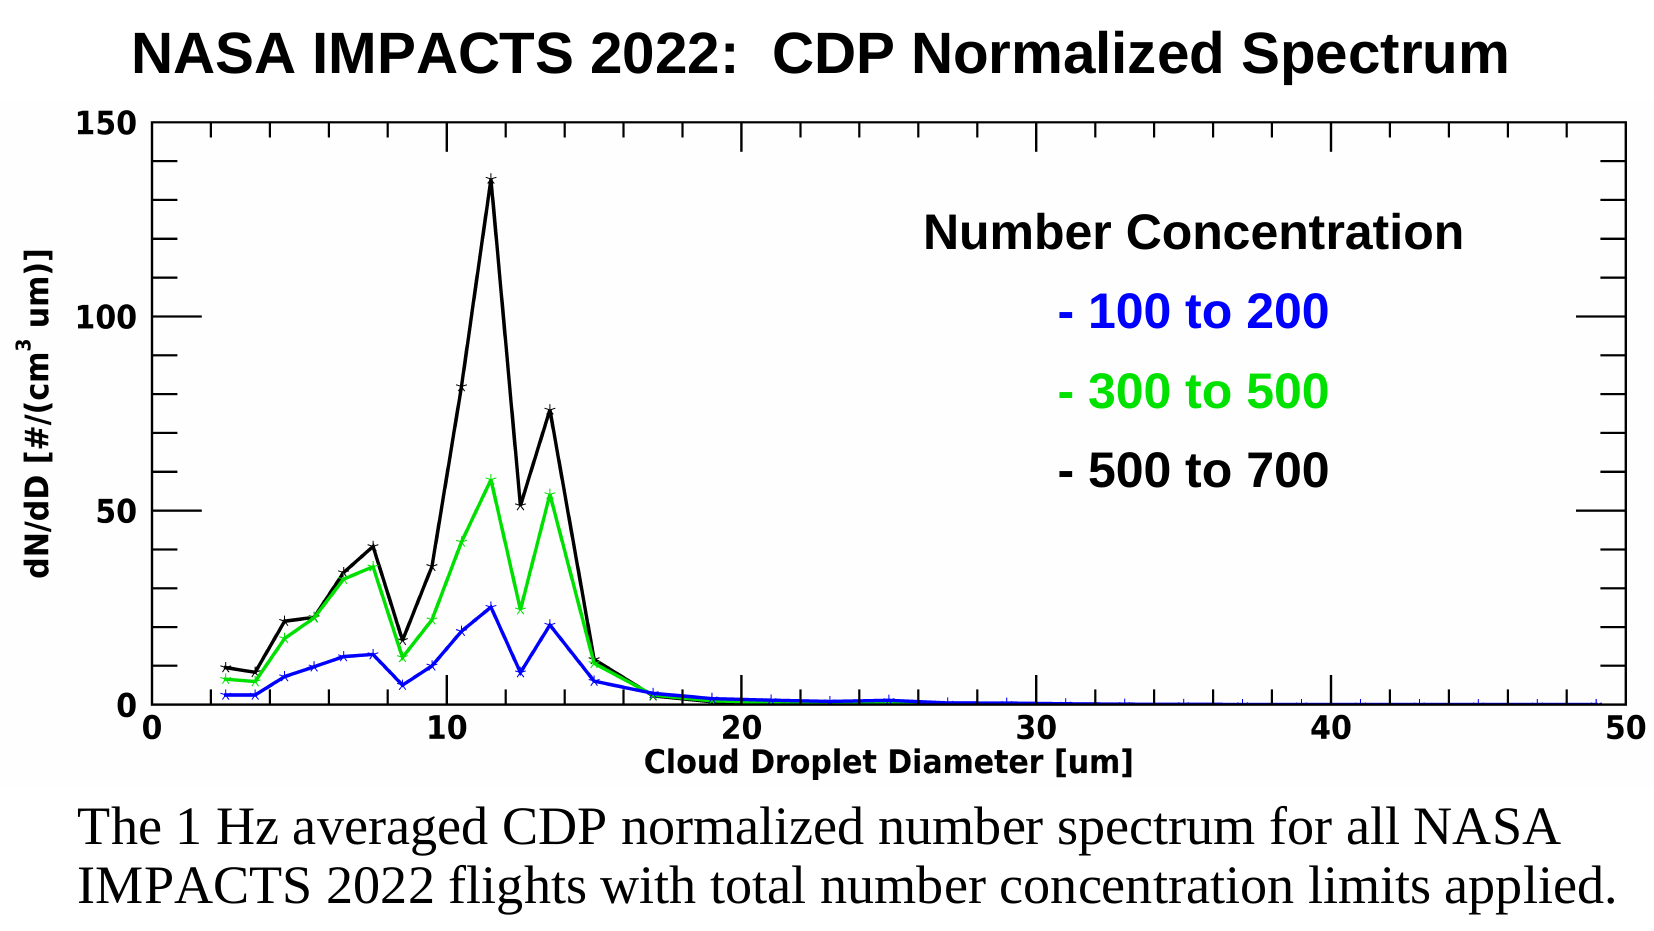

NASA IMPACTS 2022: CDP Normalized Spectrum
Number Concentration
- 100 to 200
- 300 to 500
- 500 to 700
The 1 Hz averaged CDP normalized number spectrum for all NASA IMPACTS 2022 flights with total number concentration limits applied.